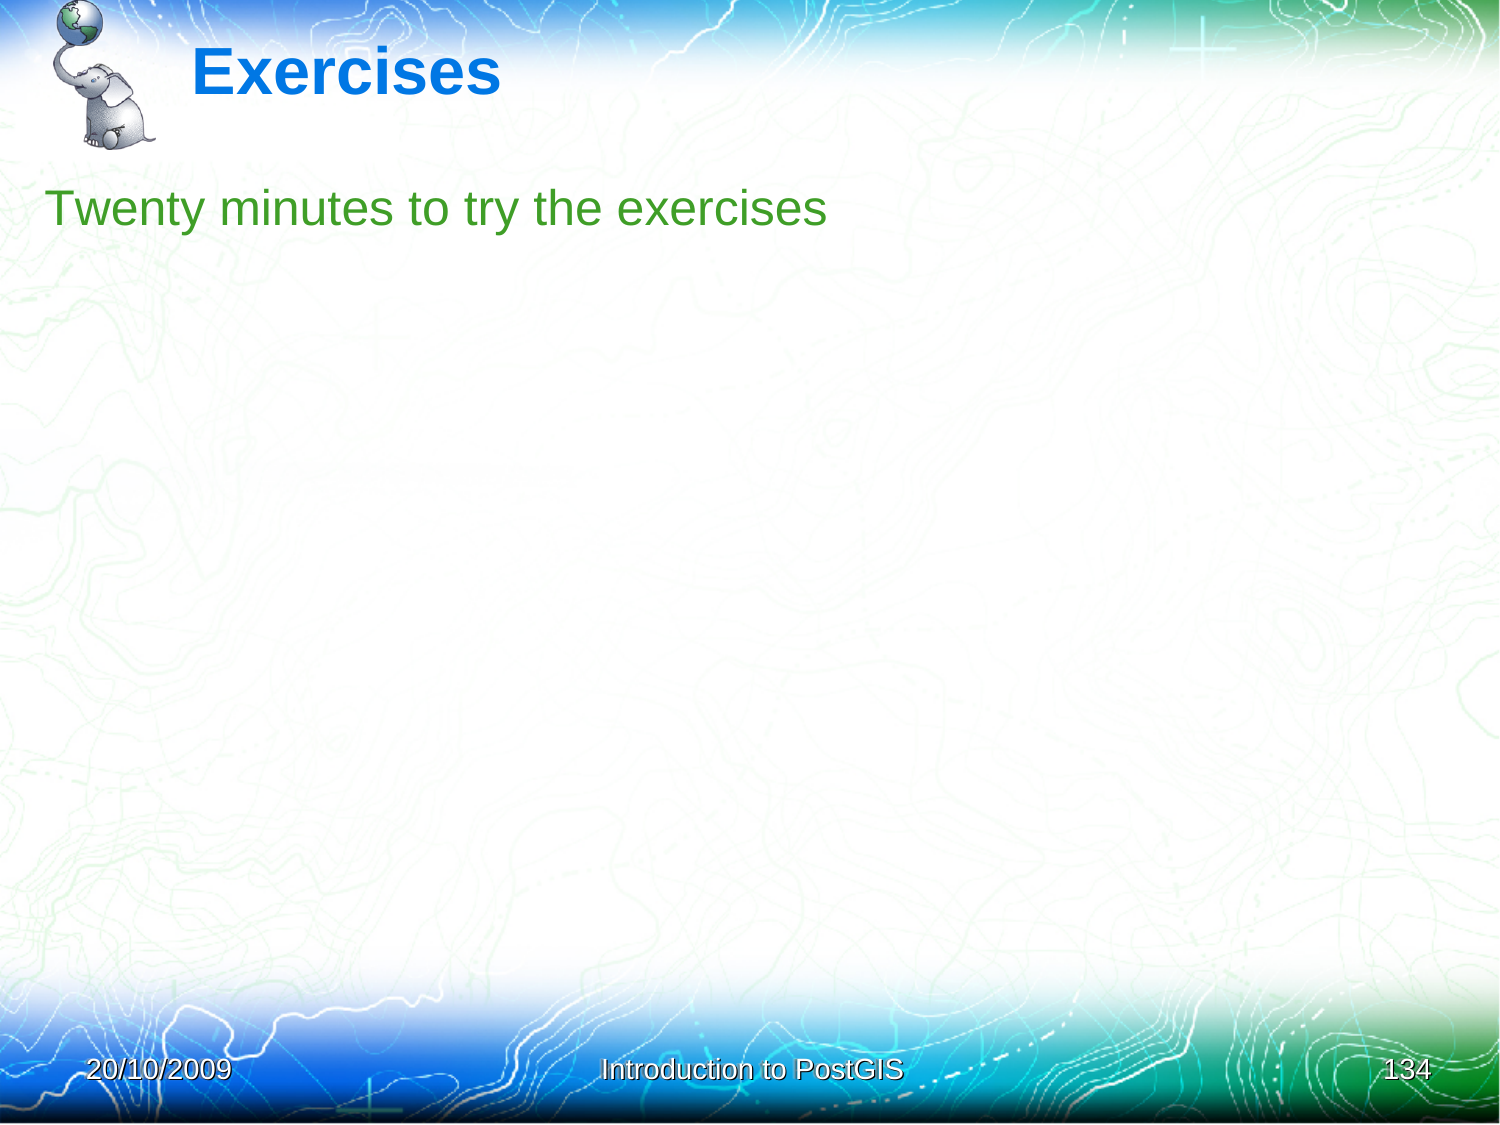

# Exercises
Twenty minutes to try the exercises
20/10/2009
Introduction to PostGIS
134